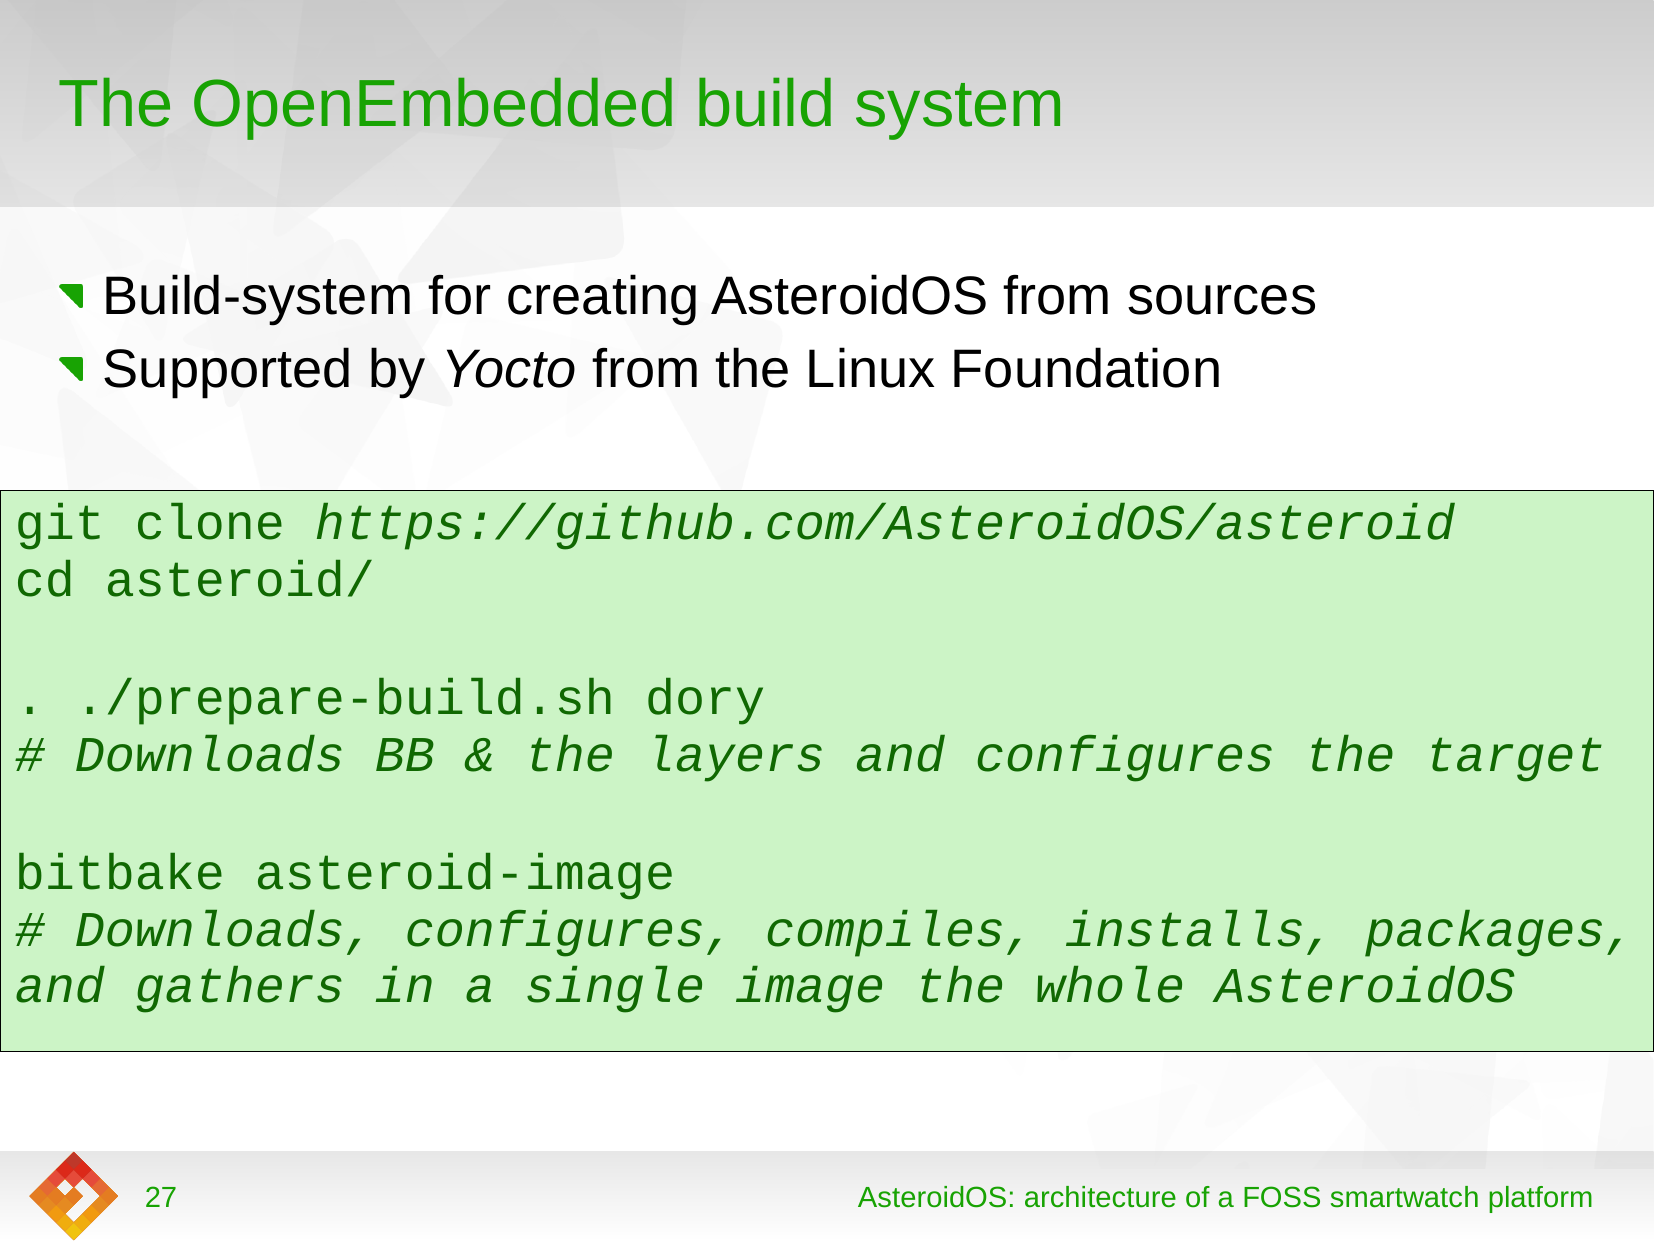

# The OpenEmbedded build system
Build-system for creating AsteroidOS from sources
Supported by Yocto from the Linux Foundation
git clone https://github.com/AsteroidOS/asteroid
cd asteroid/
. ./prepare-build.sh dory
# Downloads BB & the layers and configures the target
bitbake asteroid-image
# Downloads, configures, compiles, installs, packages, and gathers in a single image the whole AsteroidOS
27
AsteroidOS: architecture of a FOSS smartwatch platform